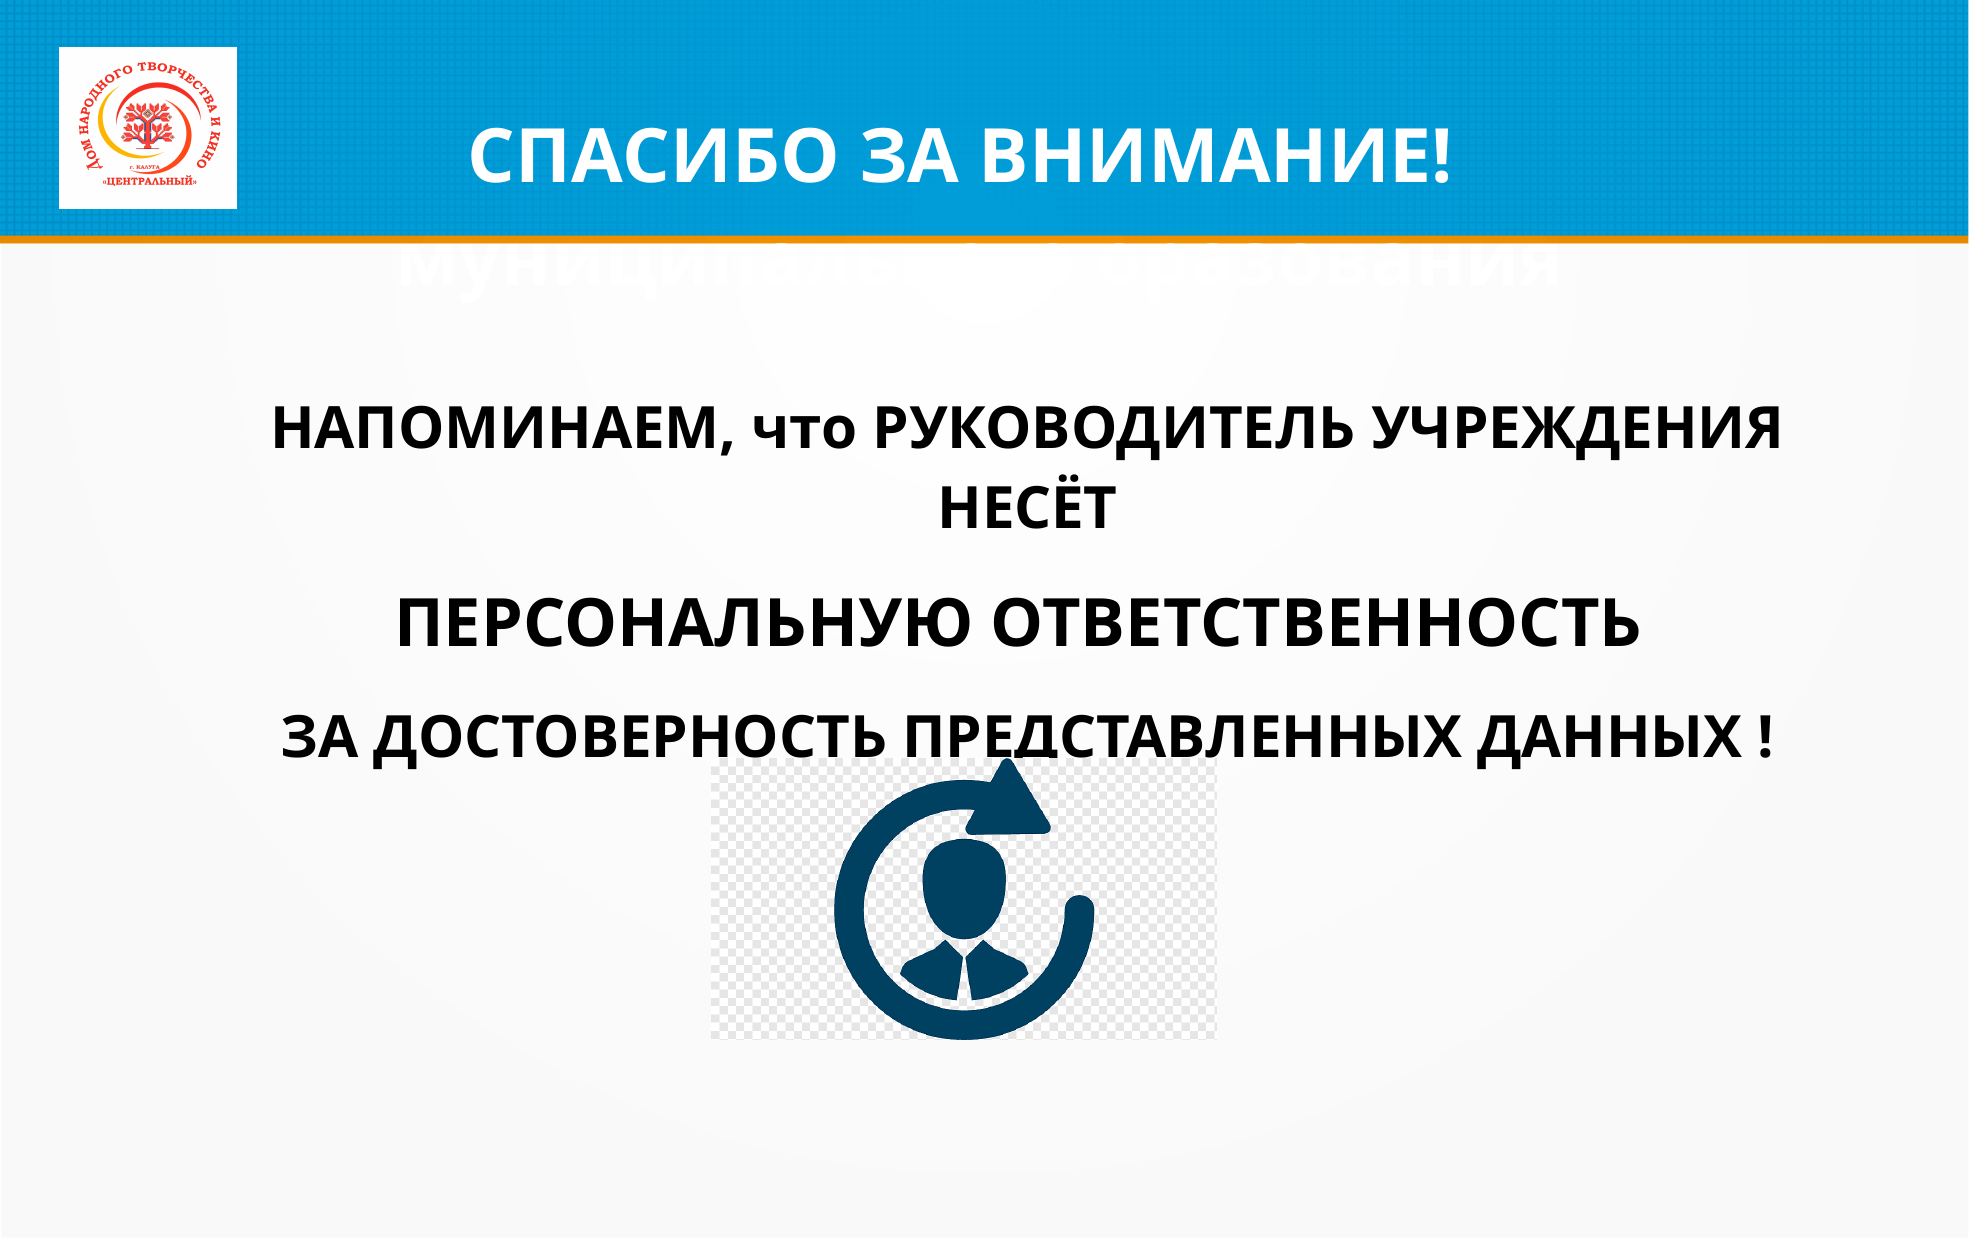

# СПАСИБО ЗА ВНИМАНИЕ! муниципального оразования
НАПОМИНАЕМ, что РУКОВОДИТЕЛЬ УЧРЕЖДЕНИЯ НЕСЁТ
ПЕРСОНАЛЬНУЮ ОТВЕТСТВЕННОСТЬ
ЗА ДОСТОВЕРНОСТЬ ПРЕДСТАВЛЕННЫХ ДАННЫХ !